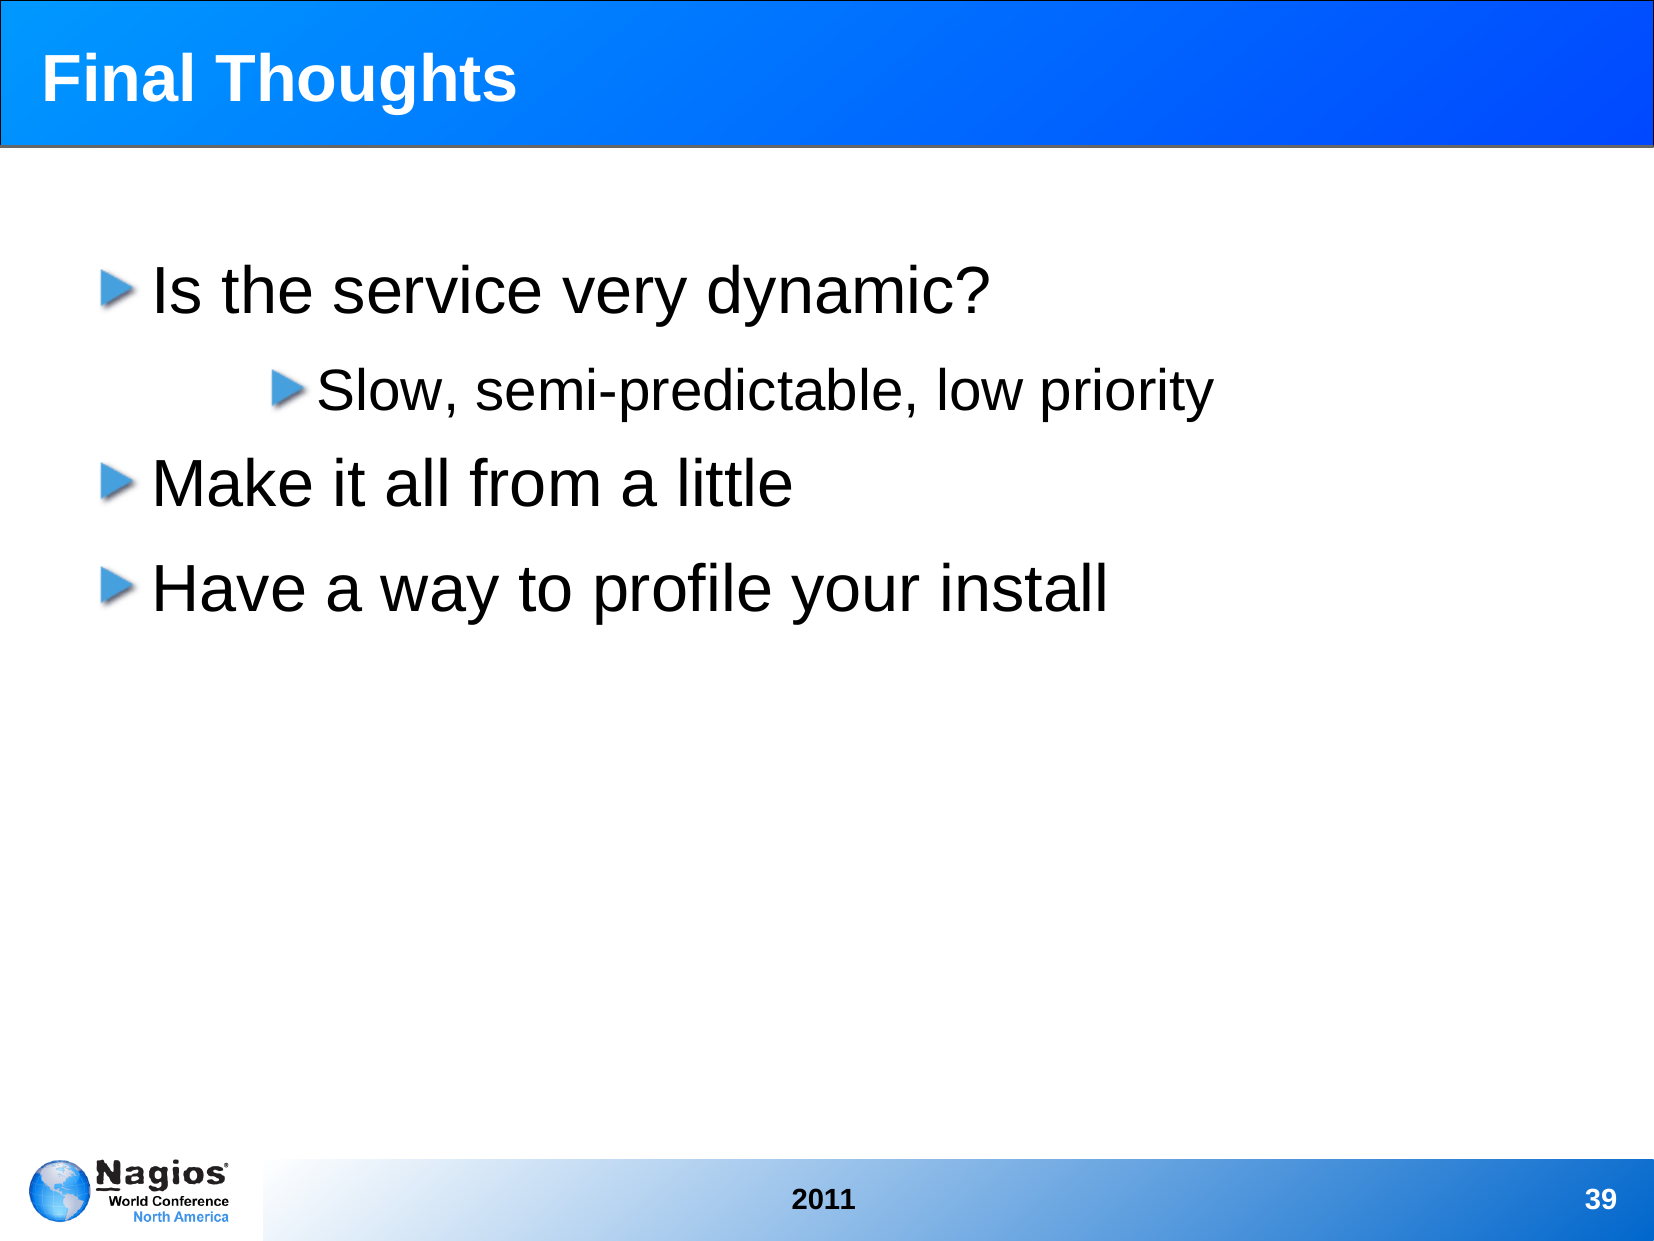

# Final Thoughts
Is the service very dynamic?
Slow, semi-predictable, low priority
Make it all from a little
Have a way to profile your install
2011
39